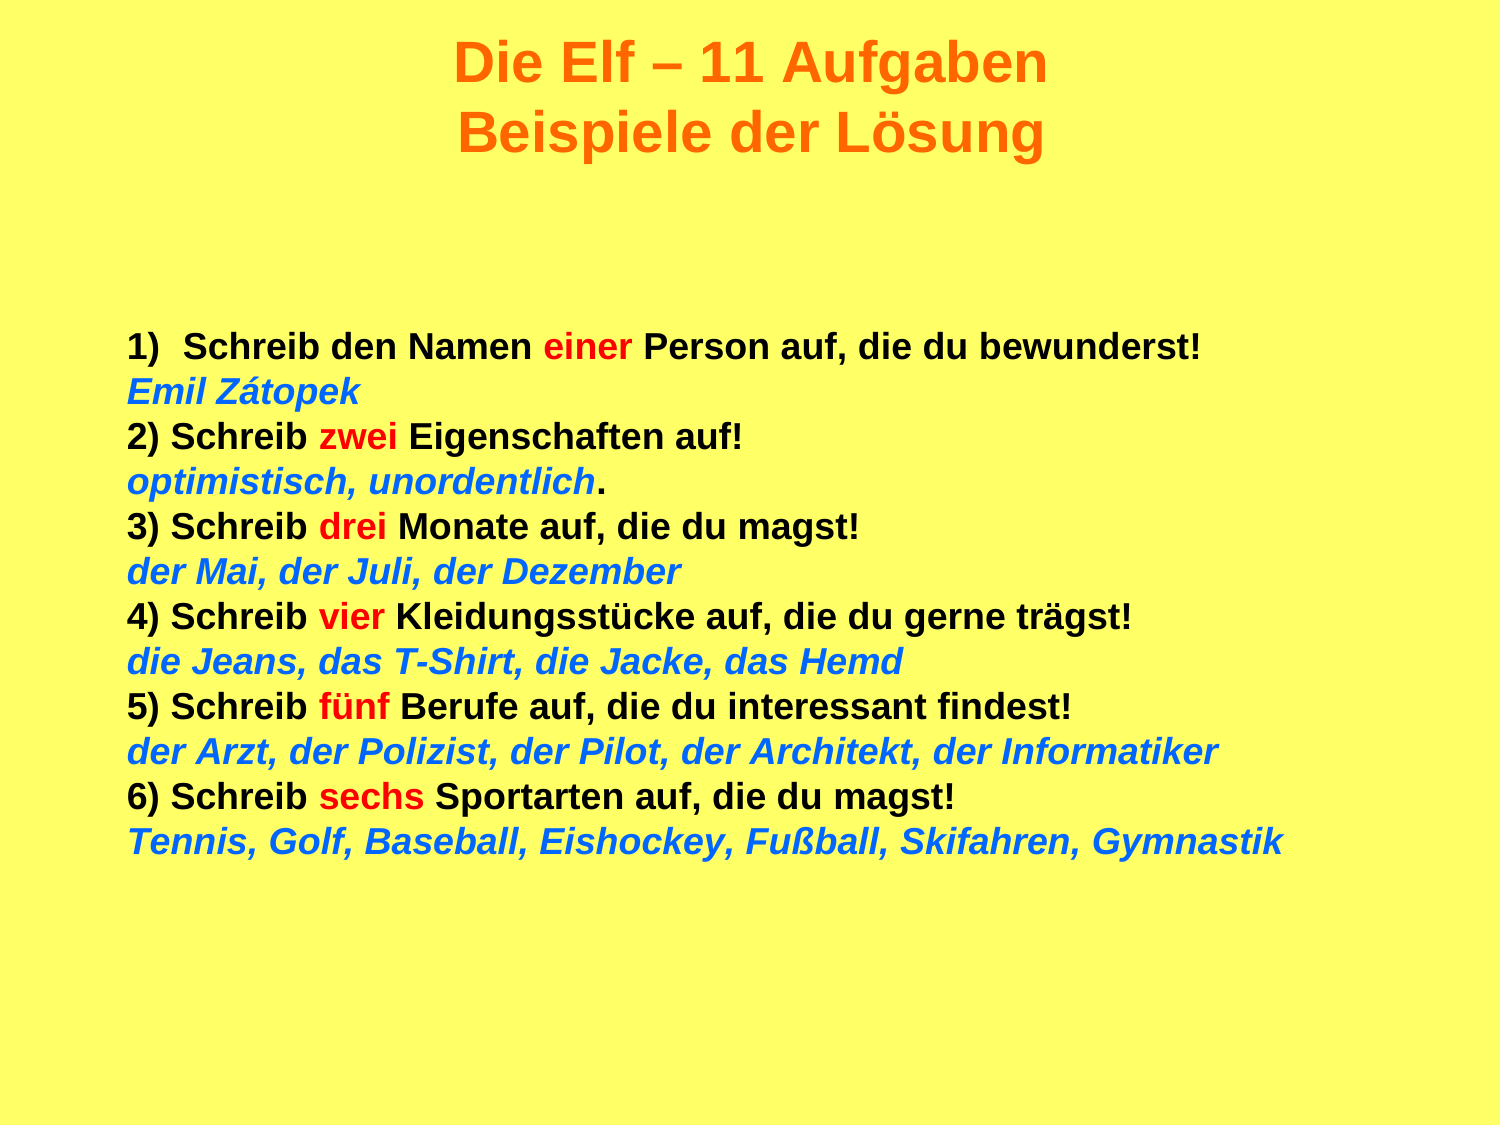

# Die Elf – 11 Aufgaben Beispiele der Lösung
Schreib den Namen einer Person auf, die du bewunderst!
Emil Zátopek
2) Schreib zwei Eigenschaften auf!
optimistisch, unordentlich.
3) Schreib drei Monate auf, die du magst!
der Mai, der Juli, der Dezember
4) Schreib vier Kleidungsstücke auf, die du gerne trägst!
die Jeans, das T-Shirt, die Jacke, das Hemd
5) Schreib fünf Berufe auf, die du interessant findest!
der Arzt, der Polizist, der Pilot, der Architekt, der Informatiker
6) Schreib sechs Sportarten auf, die du magst!
Tennis, Golf, Baseball, Eishockey, Fußball, Skifahren, Gymnastik